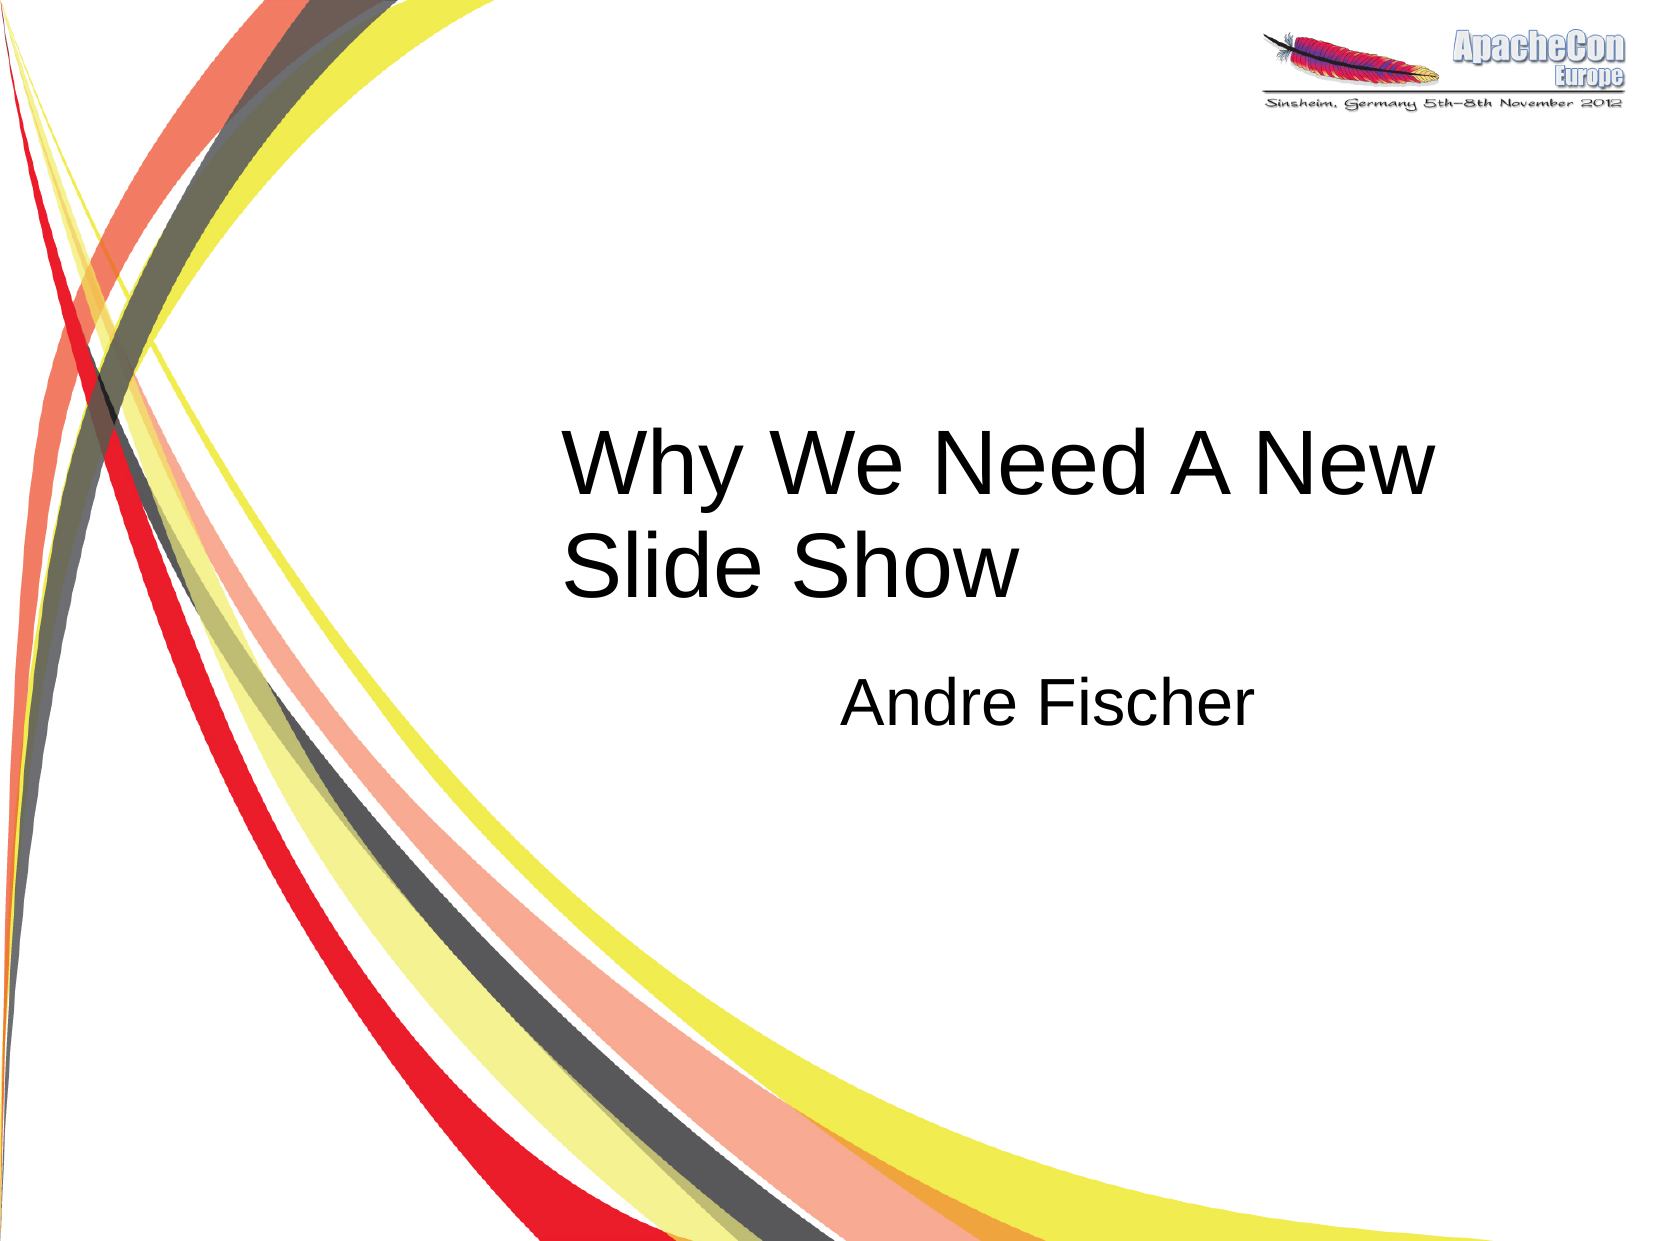

# Why We Need A New Slide Show
Andre Fischer